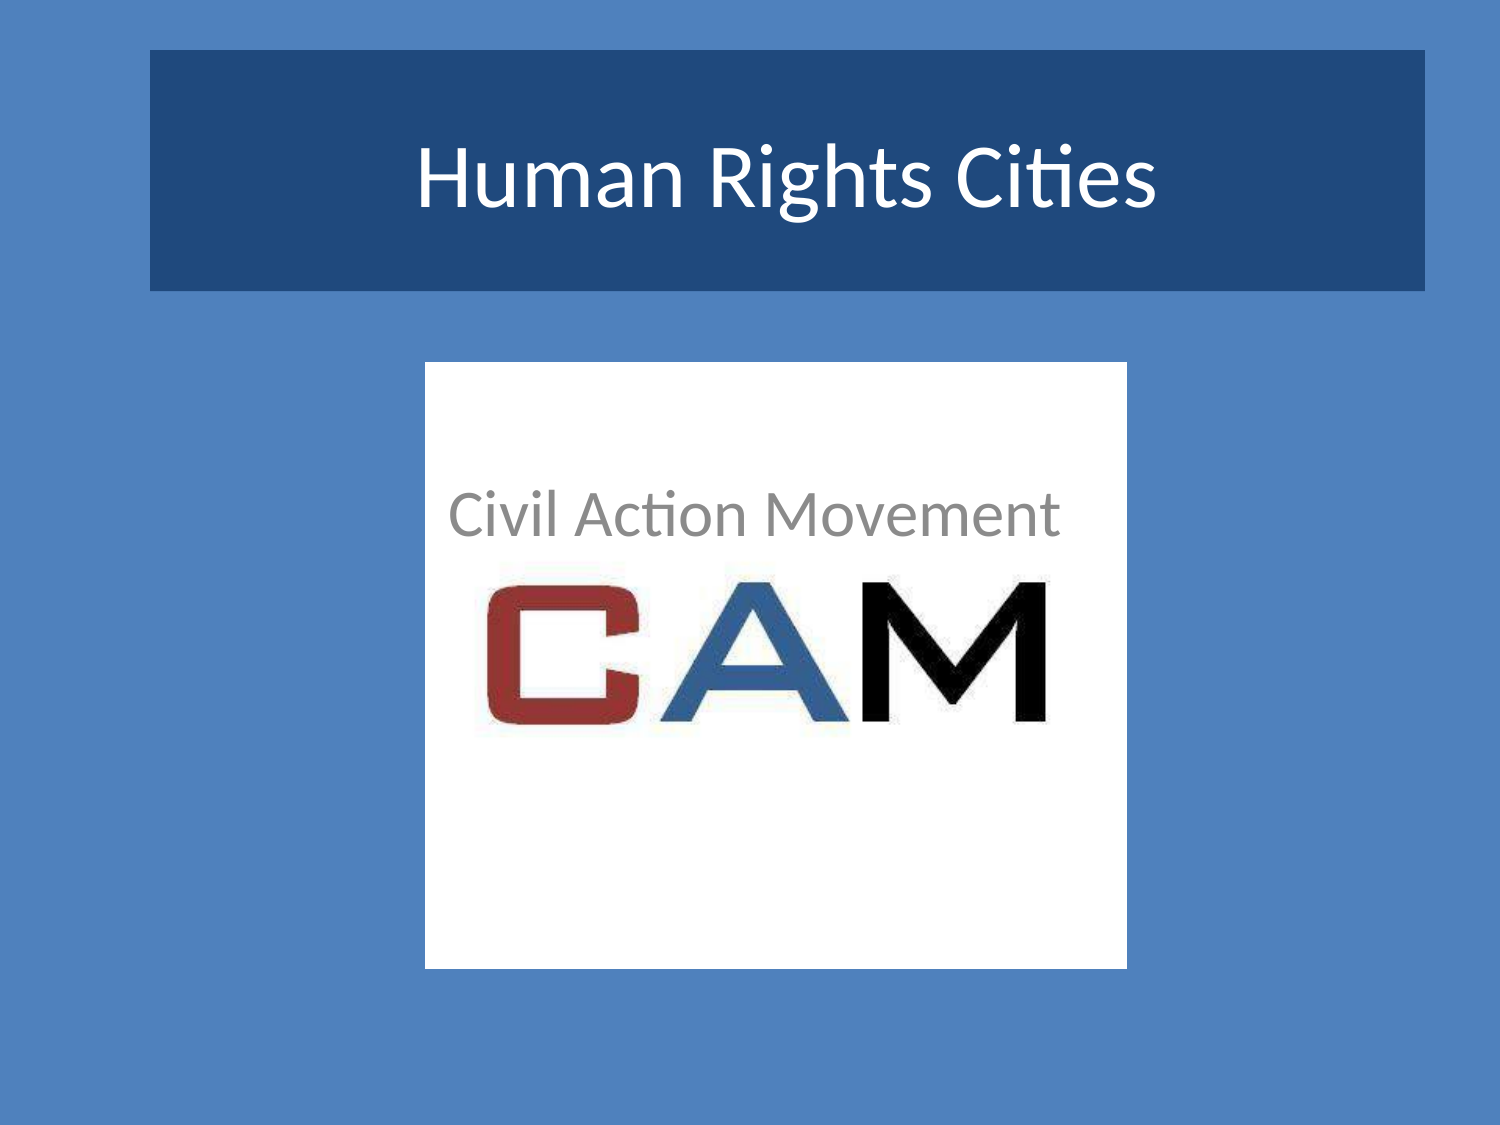

# Human Rights Cities
Civil Action Movement